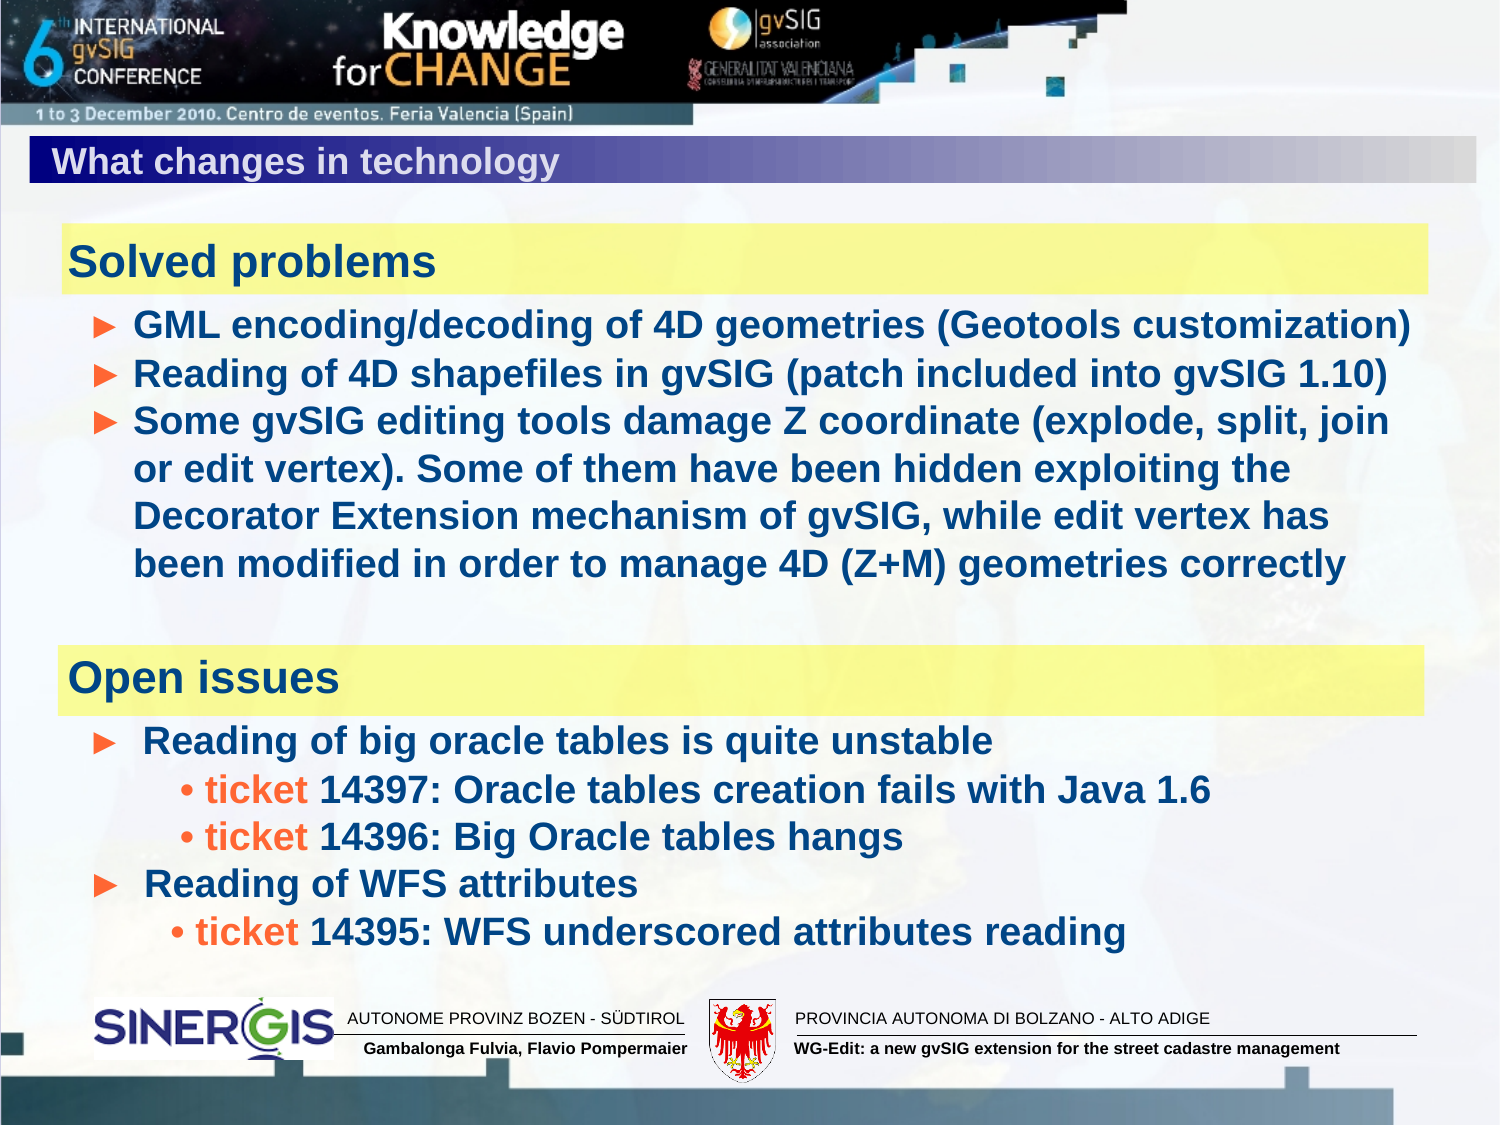

What changes in technology
Solved problems
►	GML encoding/decoding of 4D geometries (Geotools customization)
►	Reading of 4D shapefiles in gvSIG (patch included into gvSIG 1.10)
►	Some gvSIG editing tools damage Z coordinate (explode, split, join or edit vertex). Some of them have been hidden exploiting the Decorator Extension mechanism of gvSIG, while edit vertex has been modified in order to manage 4D (Z+M) geometries correctly
Open issues
►	 Reading of big oracle tables is quite unstable
• ticket 14397: Oracle tables creation fails with Java 1.6
• ticket 14396: Big Oracle tables hangs
►	 Reading of WFS attributes
• ticket 14395: WFS underscored attributes reading